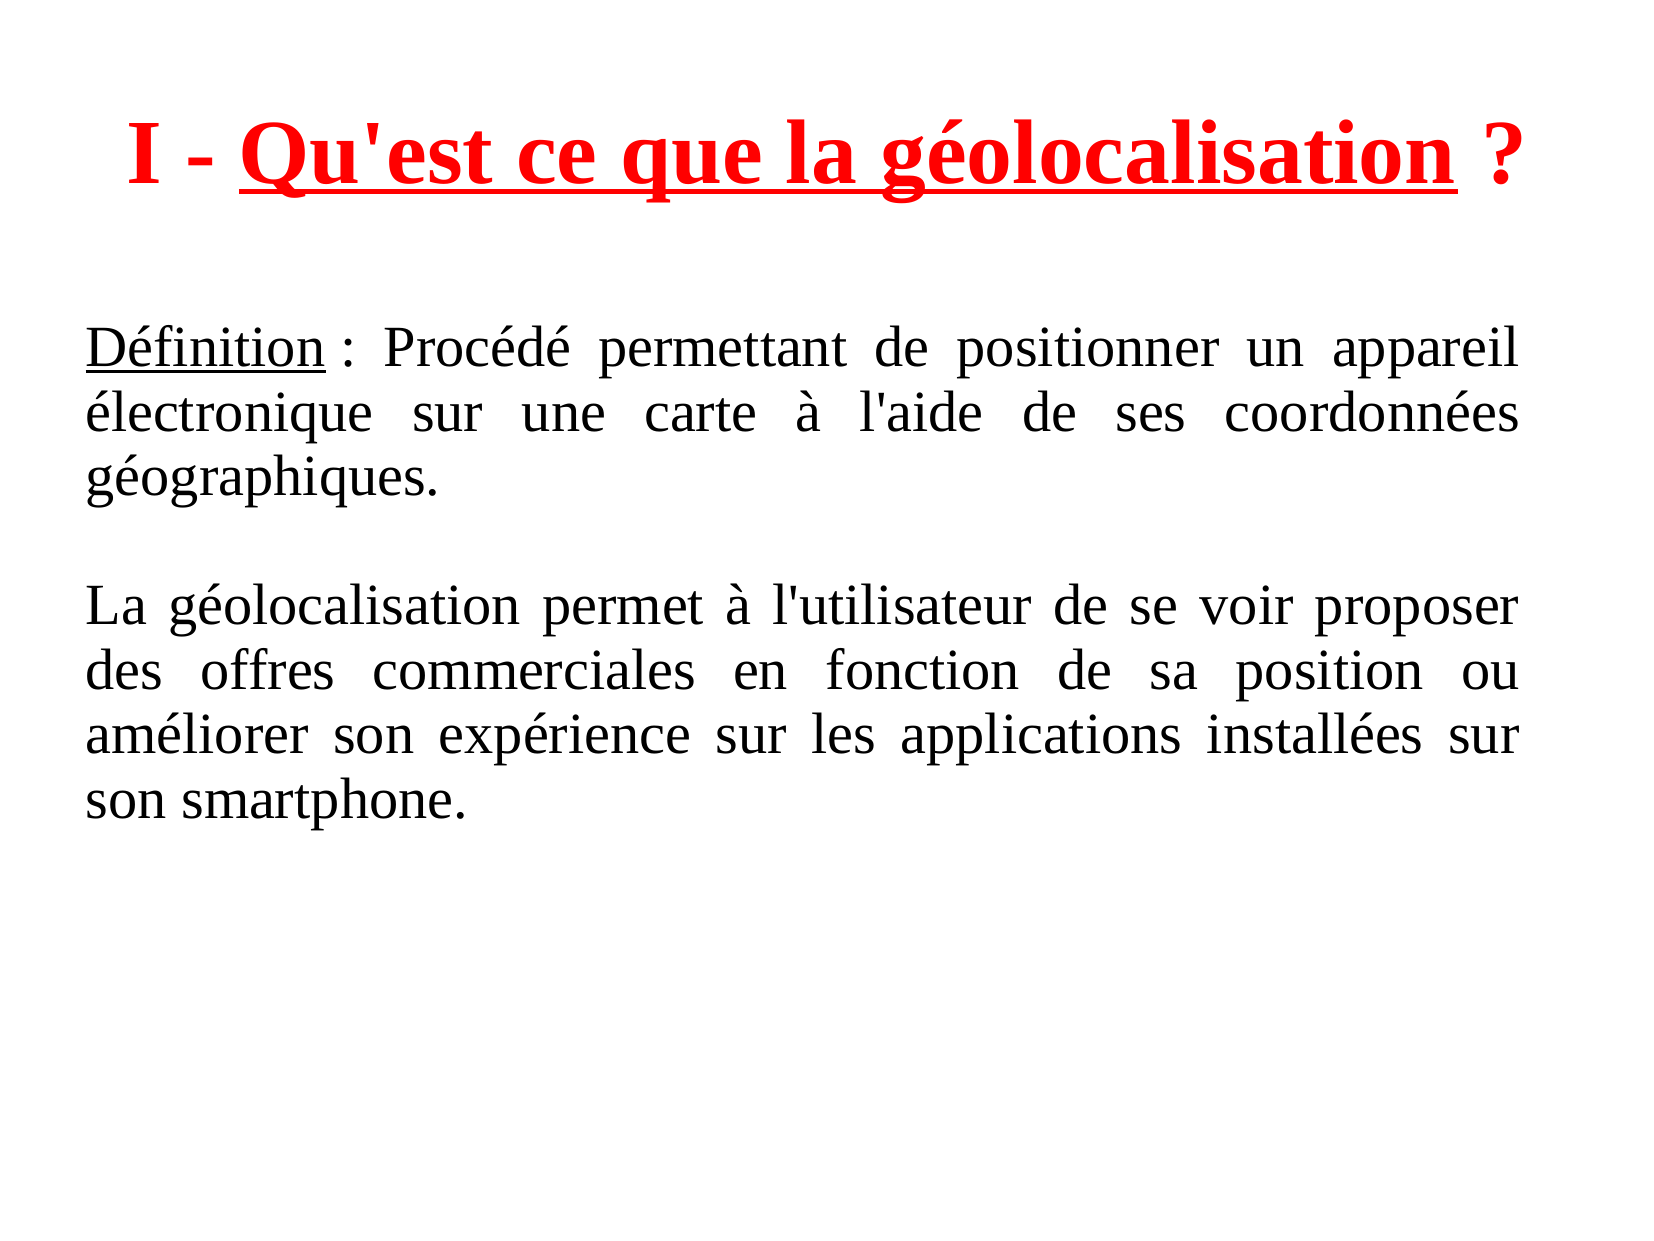

# I - Qu'est ce que la géolocalisation ?
Définition : Procédé permettant de positionner un appareil électronique sur une carte à l'aide de ses coordonnées géographiques.
La géolocalisation permet à l'utilisateur de se voir proposer des offres commerciales en fonction de sa position ou améliorer son expérience sur les applications installées sur son smartphone.